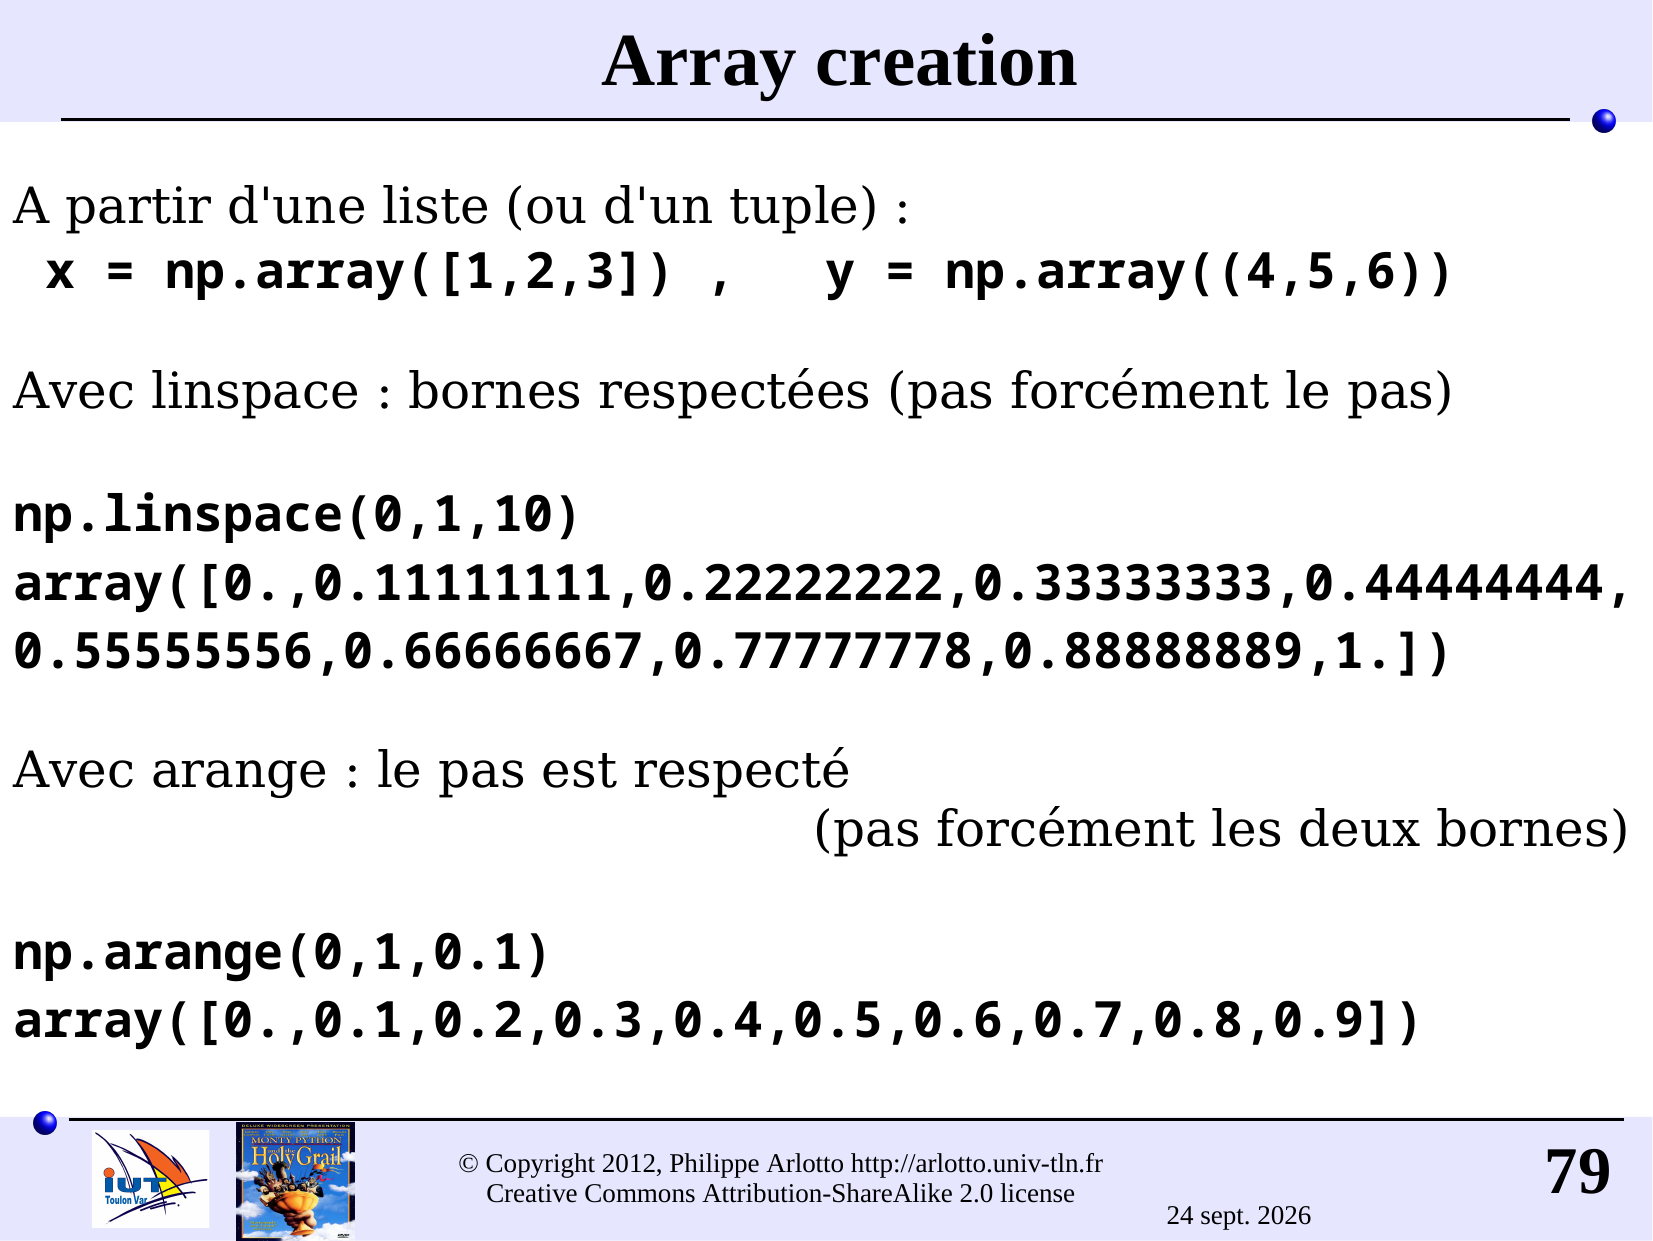

# Array creation
A partir d'une liste (ou d'un tuple) :
 x = np.array([1,2,3]) , y = np.array((4,5,6))
Avec linspace : bornes respectées (pas forcément le pas)
np.linspace(0,1,10)
array([0.,0.11111111,0.22222222,0.33333333,0.44444444,
0.55555556,0.66666667,0.77777778,0.88888889,1.])
Avec arange : le pas est respecté
 (pas forcément les deux bornes)
np.arange(0,1,0.1)
array([0.,0.1,0.2,0.3,0.4,0.5,0.6,0.7,0.8,0.9])